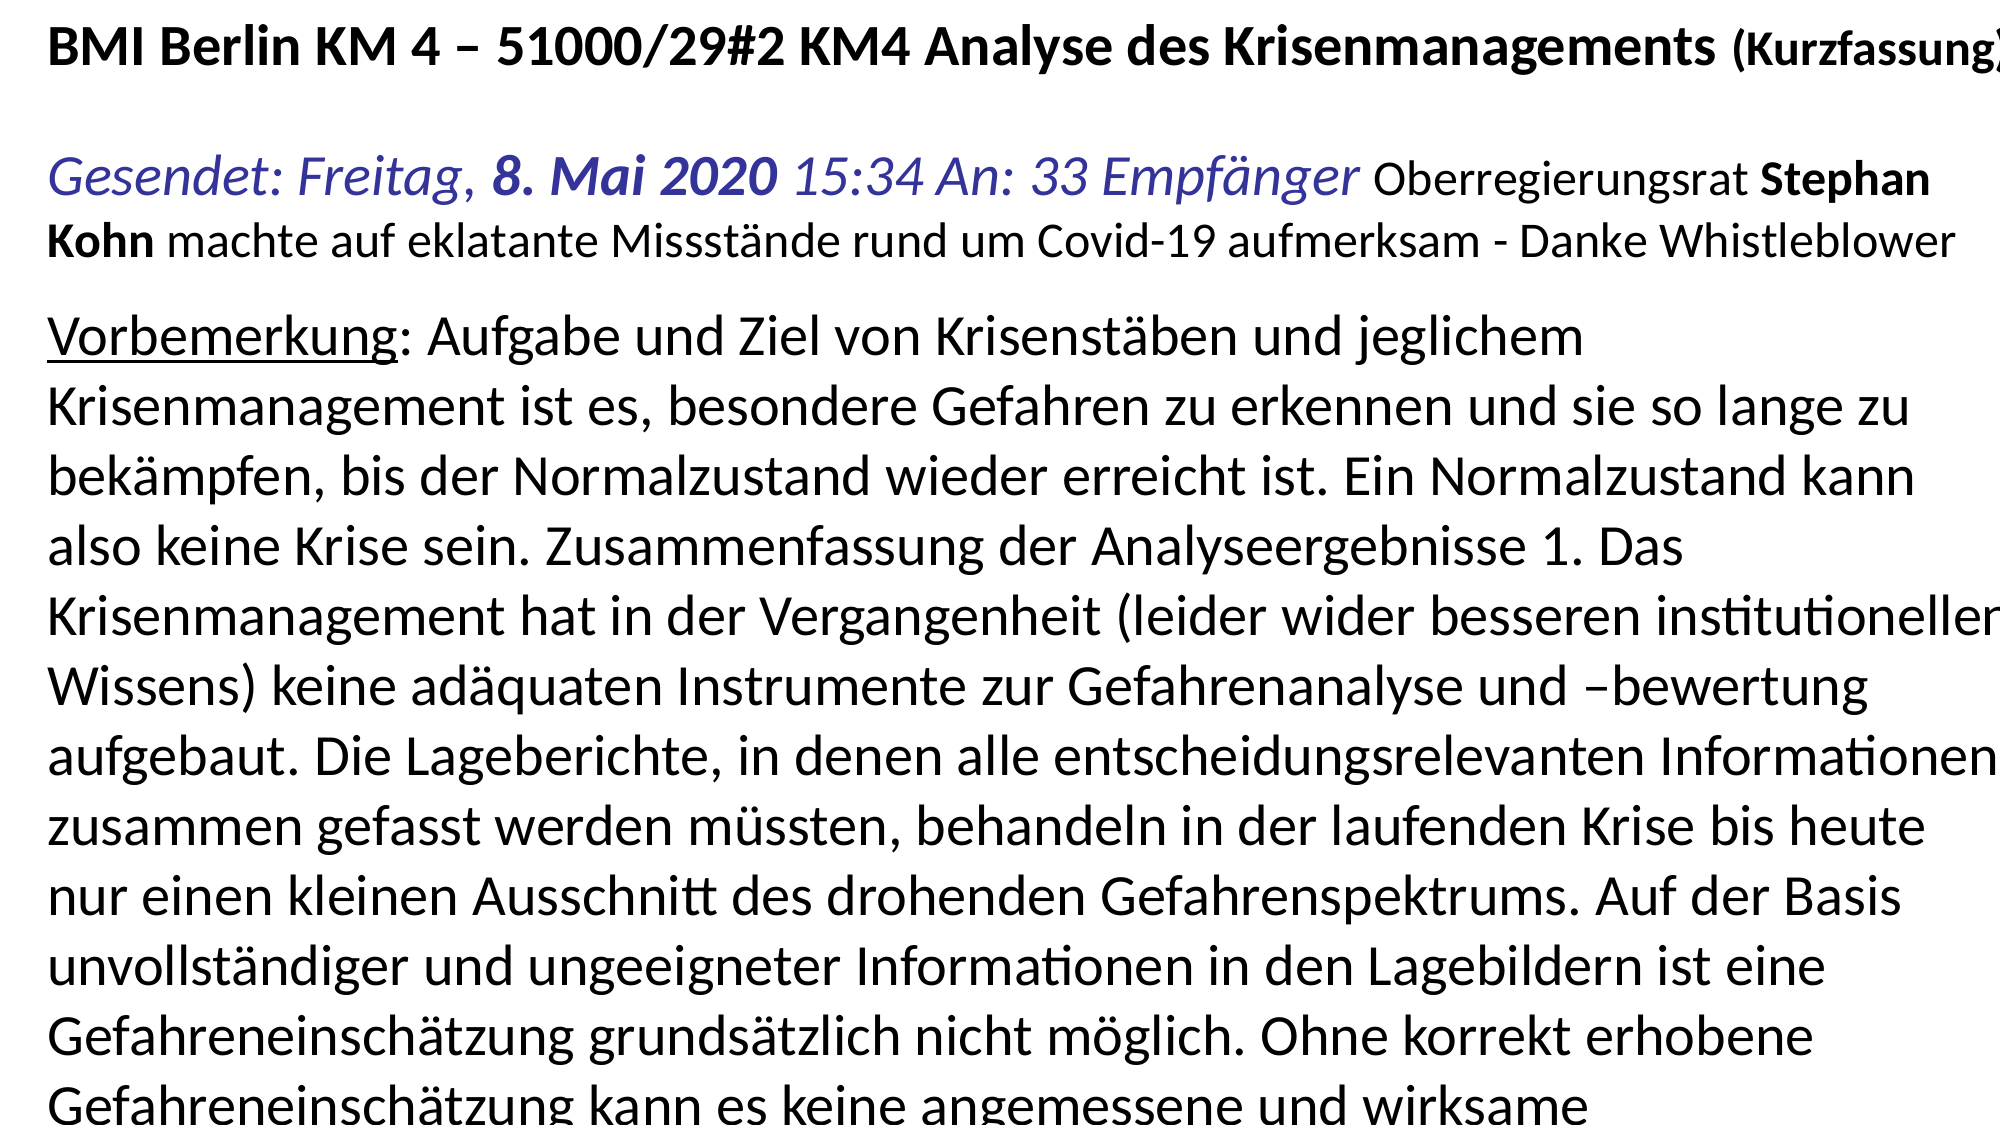

BMI Berlin KM 4 – 51000/29#2 KM4 Analyse des Krisenmanagements (Kurzfassung)
Gesendet: Freitag, 8. Mai 2020 15:34 An: 33 Empfänger Oberregierungsrat Stephan Kohn machte auf eklatante Missstände rund um Covid-19 aufmerksam - Danke Whistleblower
Vorbemerkung: Aufgabe und Ziel von Krisenstäben und jeglichem Krisenmanagement ist es, besondere Gefahren zu erkennen und sie so lange zu bekämpfen, bis der Normalzustand wieder erreicht ist. Ein Normalzustand kann also keine Krise sein. Zusammenfassung der Analyseergebnisse 1. Das Krisenmanagement hat in der Vergangenheit (leider wider besseren institutionellen Wissens) keine adäquaten Instrumente zur Gefahrenanalyse und –bewertung aufgebaut. Die Lageberichte, in denen alle entscheidungsrelevanten Informationen zusammen gefasst werden müssten, behandeln in der laufenden Krise bis heute nur einen kleinen Ausschnitt des drohenden Gefahrenspektrums. Auf der Basis unvollständiger und ungeeigneter Informationen in den Lagebildern ist eine Gefahreneinschätzung grundsätzlich nicht möglich. Ohne korrekt erhobene Gefahreneinschätzung kann es keine angemessene und wirksame Maßnahmenplanung geben.